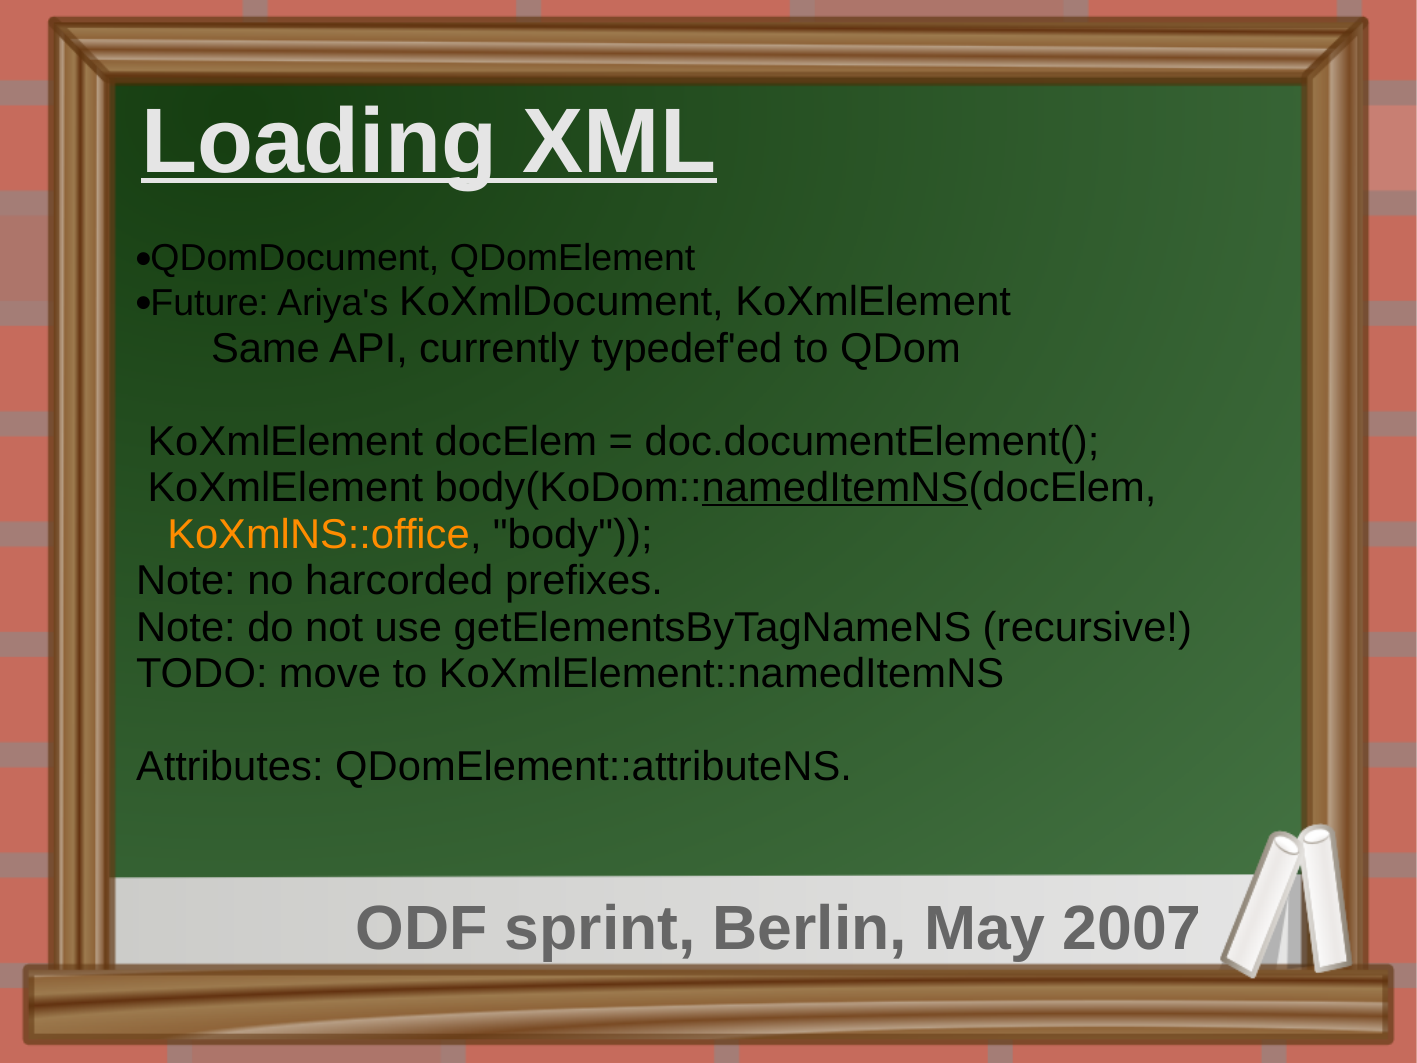

Loading XML
QDomDocument, QDomElement
Future: Ariya's KoXmlDocument, KoXmlElement
	Same API, currently typedef'ed to QDom
 KoXmlElement docElem = doc.documentElement();
 KoXmlElement body(KoDom::namedItemNS(docElem, KoXmlNS::office, "body"));
Note: no harcorded prefixes.
Note: do not use getElementsByTagNameNS (recursive!)
TODO: move to KoXmlElement::namedItemNS
Attributes: QDomElement::attributeNS.